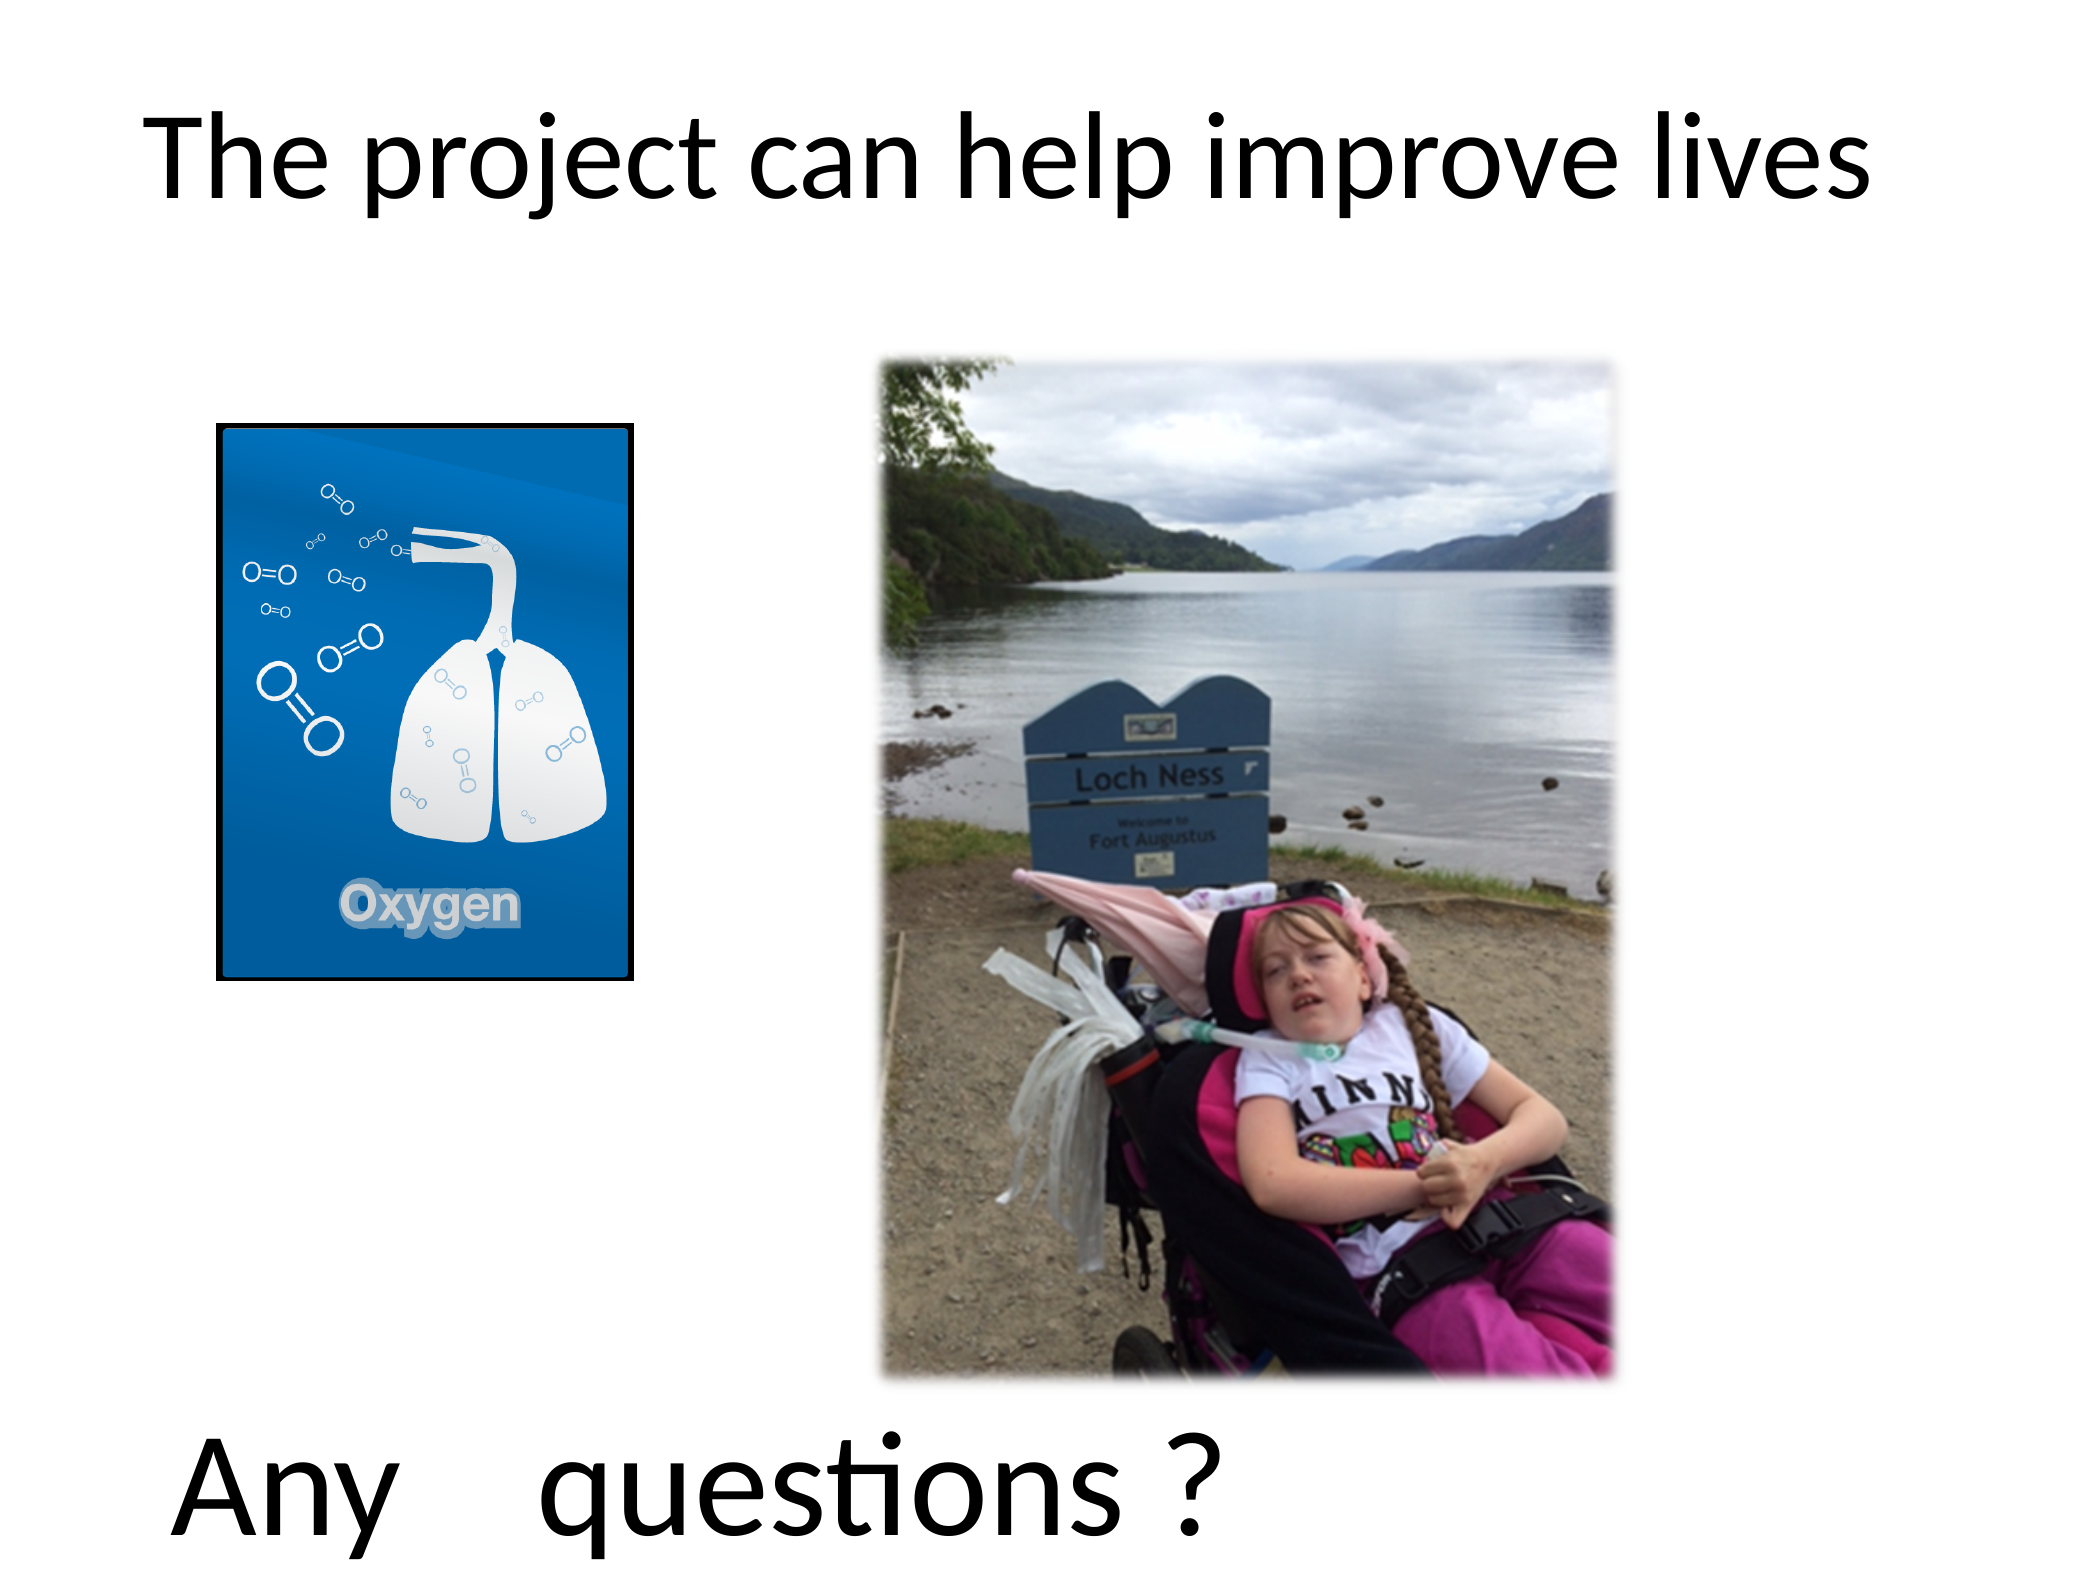

The project can help improve lives
Any questions ?